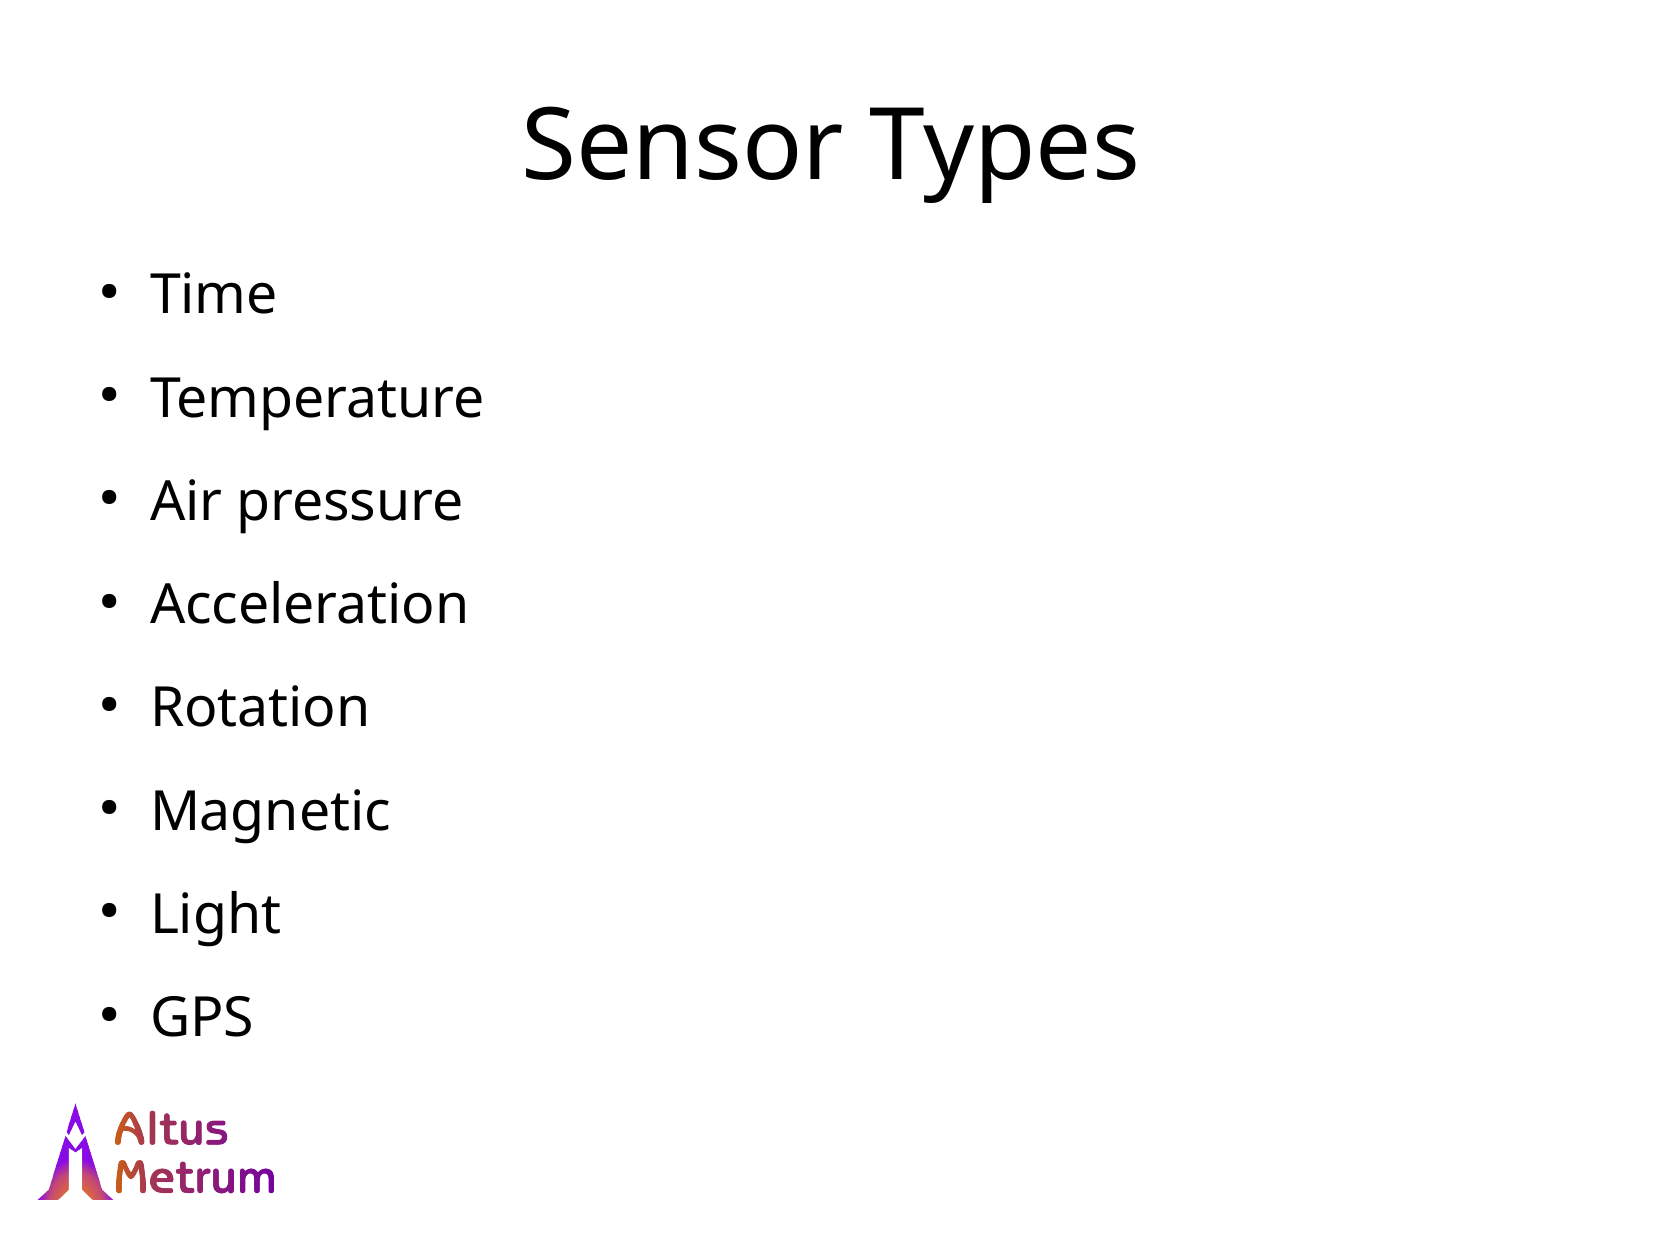

# Sensor Types
Time
Temperature
Air pressure
Acceleration
Rotation
Magnetic
Light
GPS